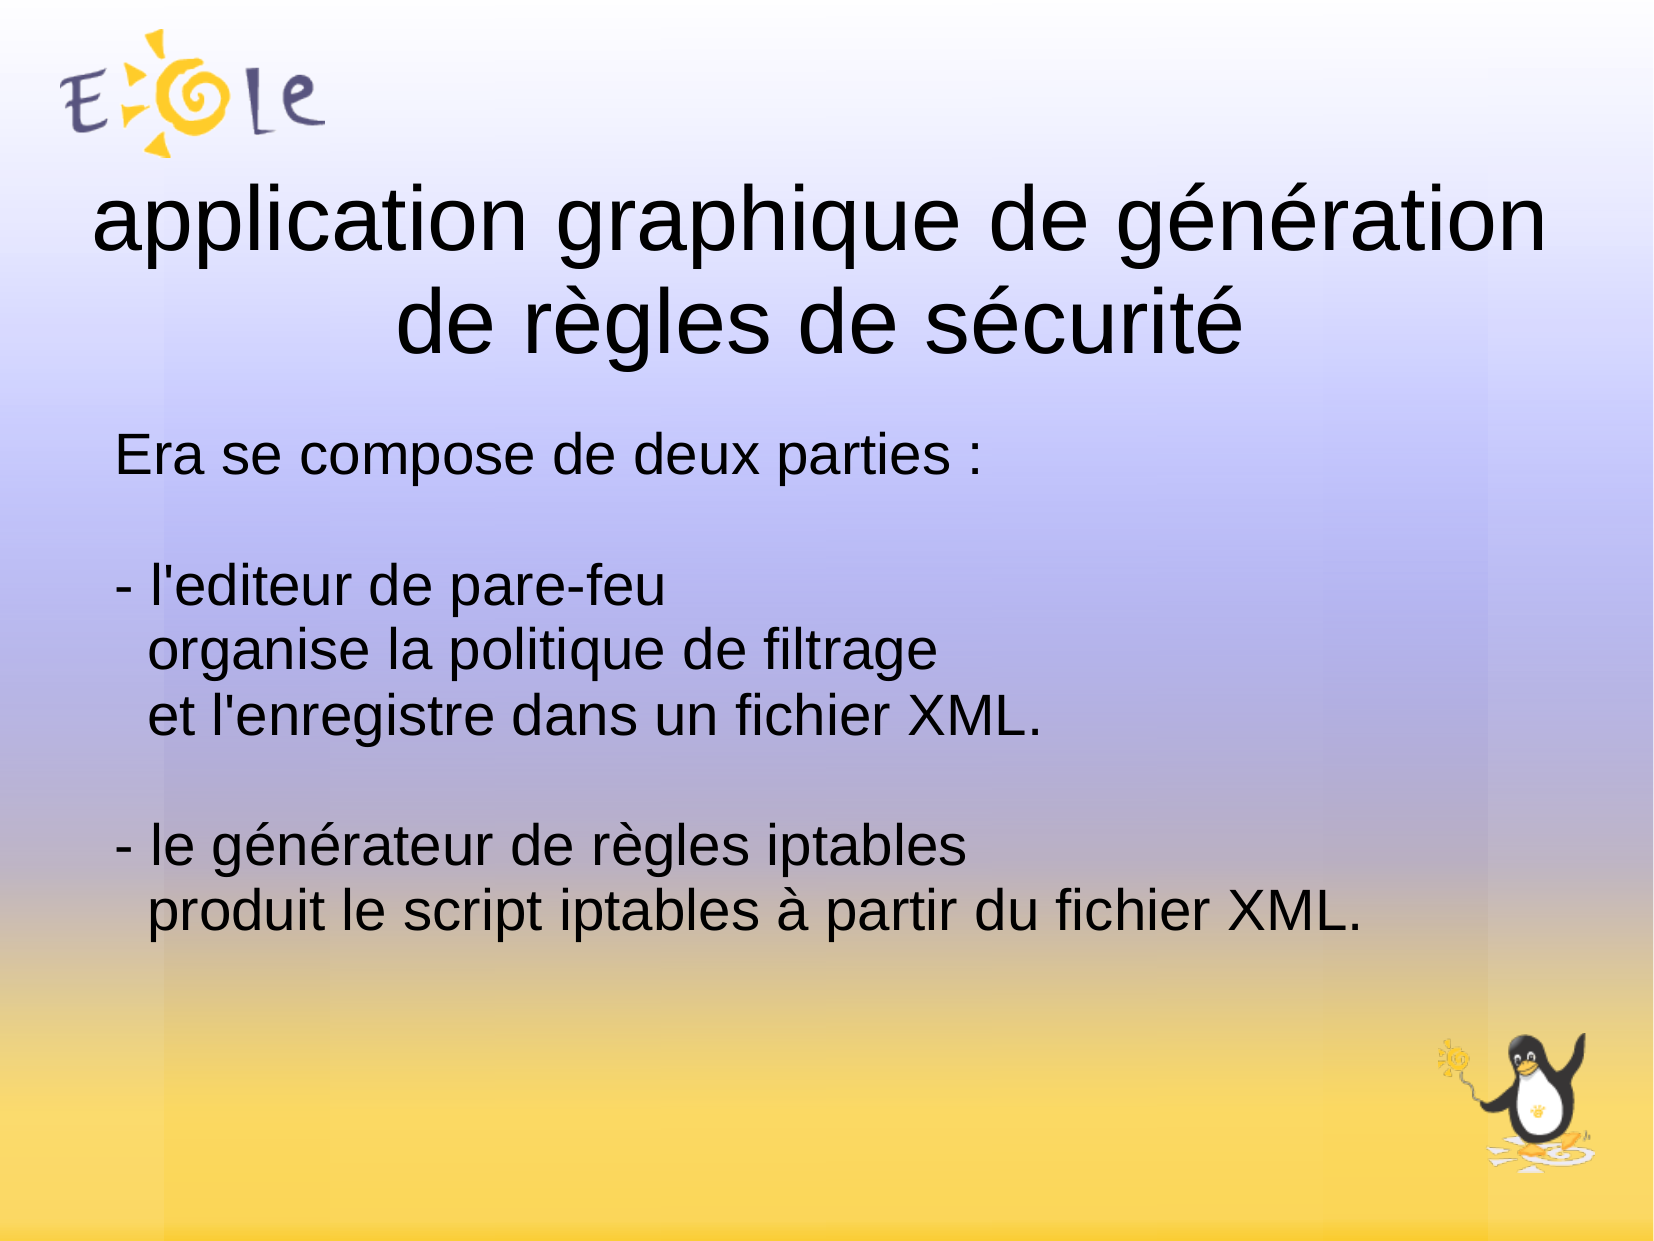

# application graphique de génération de règles de sécurité
Era se compose de deux parties :
- l'editeur de pare-feu
 organise la politique de filtrage
 et l'enregistre dans un fichier XML.
- le générateur de règles iptables
 produit le script iptables à partir du fichier XML.